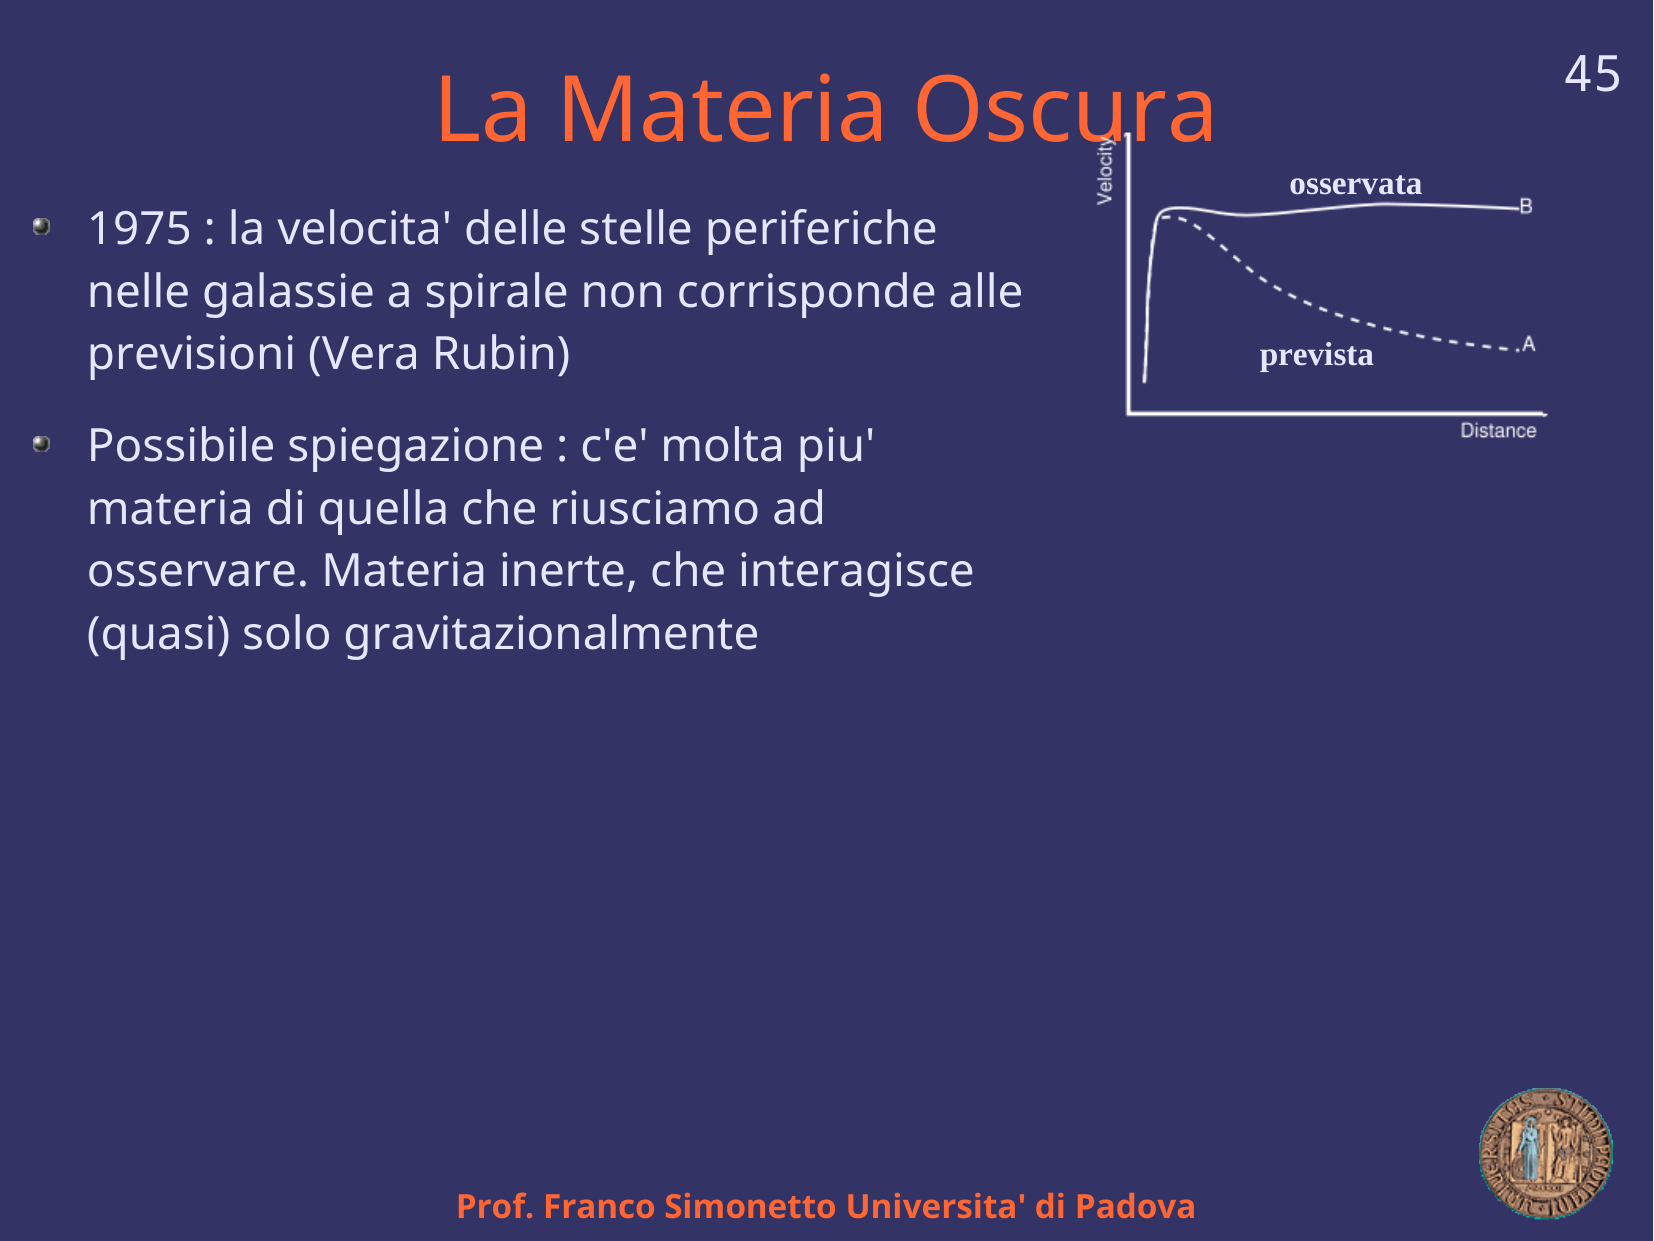

45
# La Materia Oscura
osservata
1975 : la velocita' delle stelle periferiche nelle galassie a spirale non corrisponde alle previsioni (Vera Rubin)
Possibile spiegazione : c'e' molta piu' materia di quella che riusciamo ad osservare. Materia inerte, che interagisce (quasi) solo gravitazionalmente
prevista